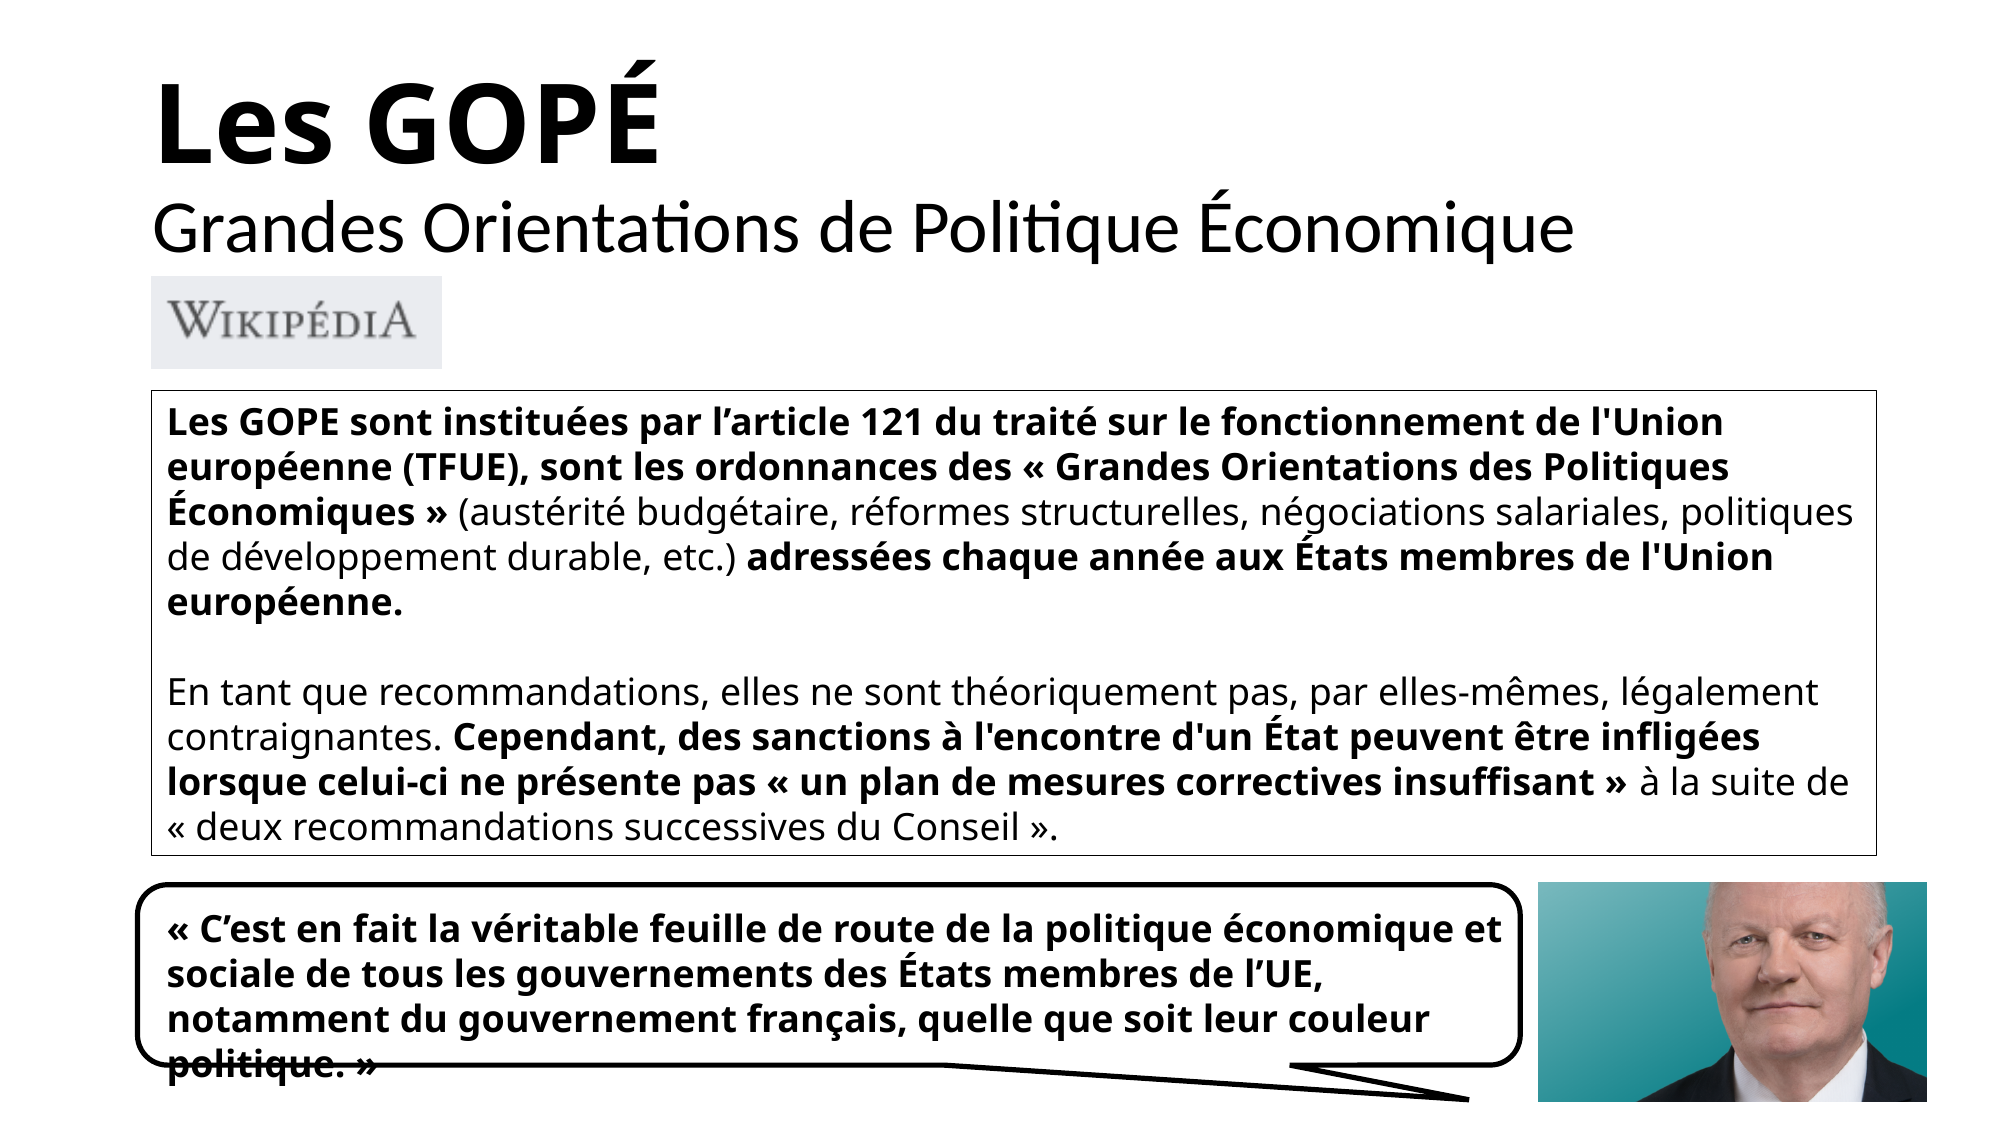

# Les GOPÉ Grandes Orientations de Politique Économique
Les GOPE sont instituées par l’article 121 du traité sur le fonctionnement de l'Union européenne (TFUE), sont les ordonnances des « Grandes Orientations des Politiques Économiques » (austérité budgétaire, réformes structurelles, négociations salariales, politiques de développement durable, etc.) adressées chaque année aux États membres de l'Union européenne.
En tant que recommandations, elles ne sont théoriquement pas, par elles-mêmes, légalement contraignantes. Cependant, des sanctions à l'encontre d'un État peuvent être infligées lorsque celui-ci ne présente pas « un plan de mesures correctives insuffisant » à la suite de « deux recommandations successives du Conseil ».
« C’est en fait la véritable feuille de route de la politique économique et sociale de tous les gouvernements des États membres de l’UE, notamment du gouvernement français, quelle que soit leur couleur politique. »